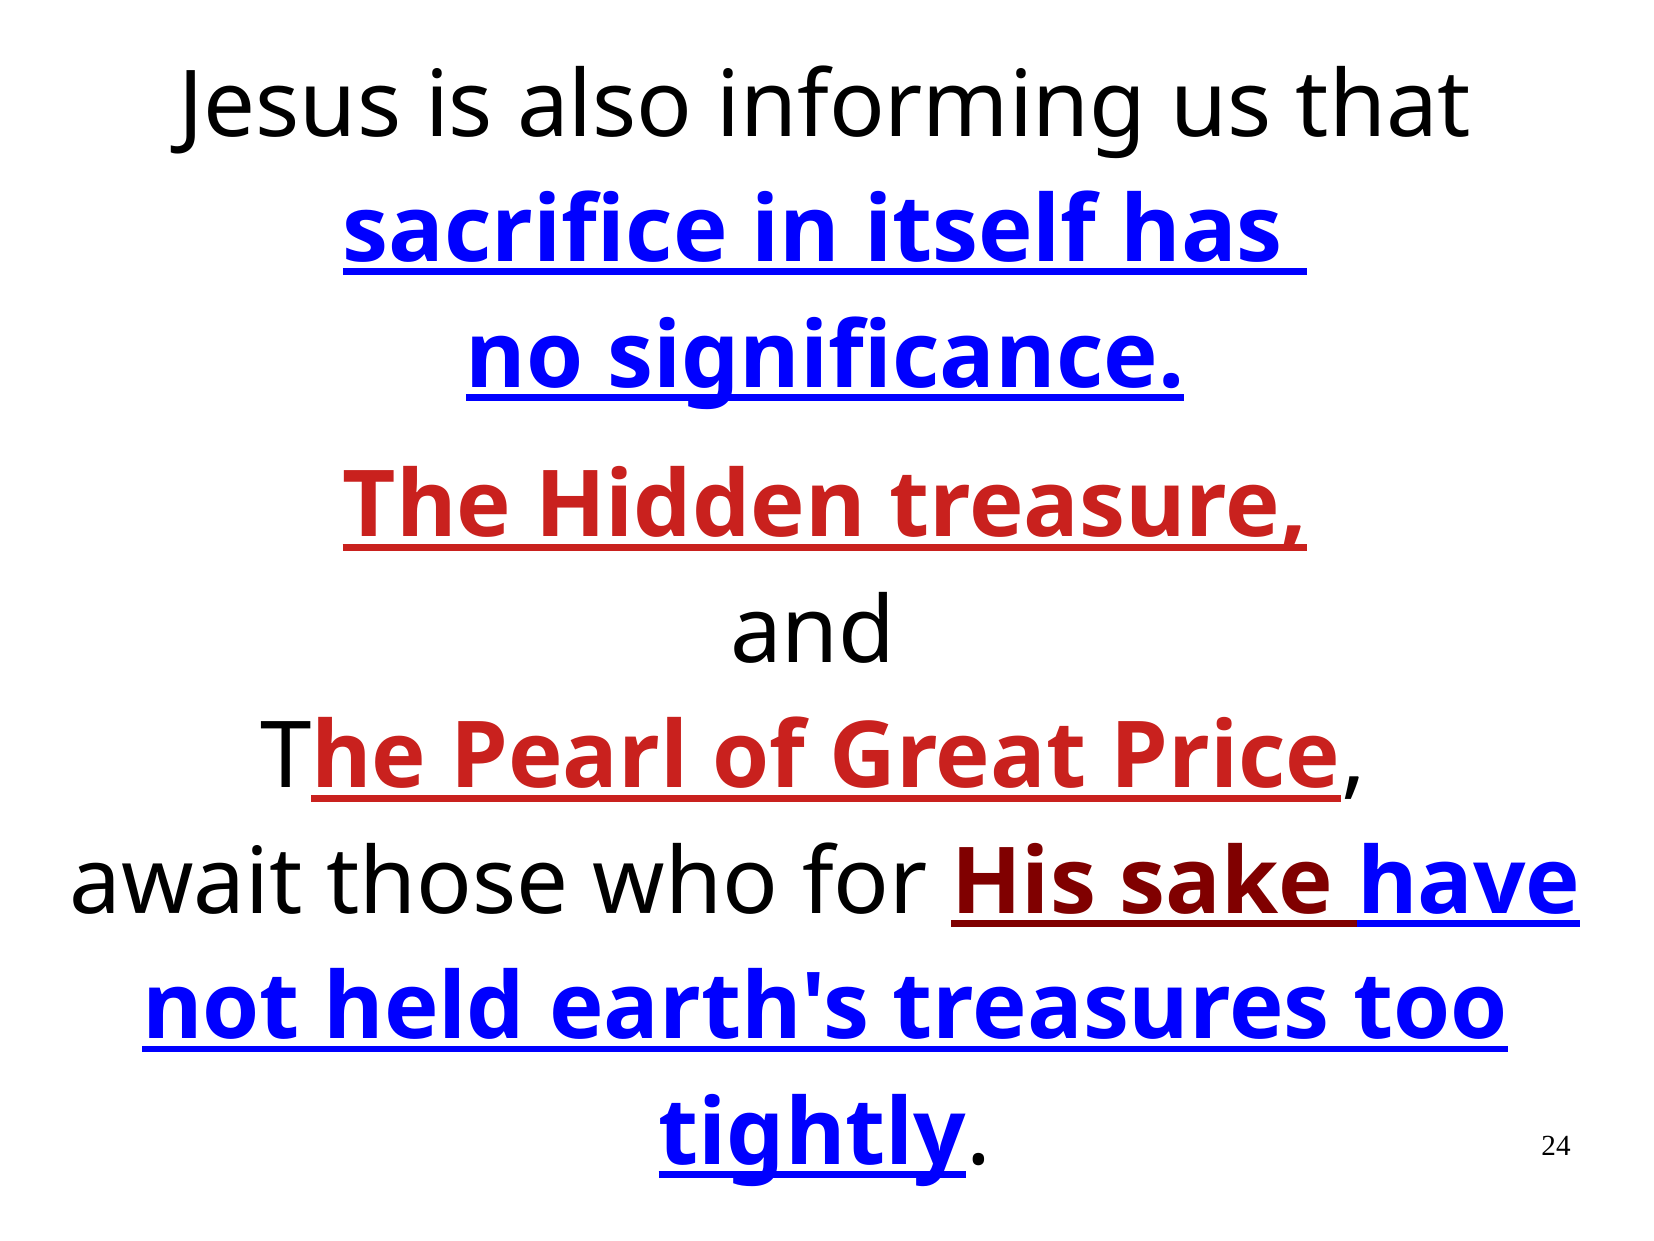

# Jesus is also informing us that sacrifice in itself has no significance.
The Hidden treasure,
and
The Pearl of Great Price,
await those who for His sake have not held earth's treasures too tightly.
24